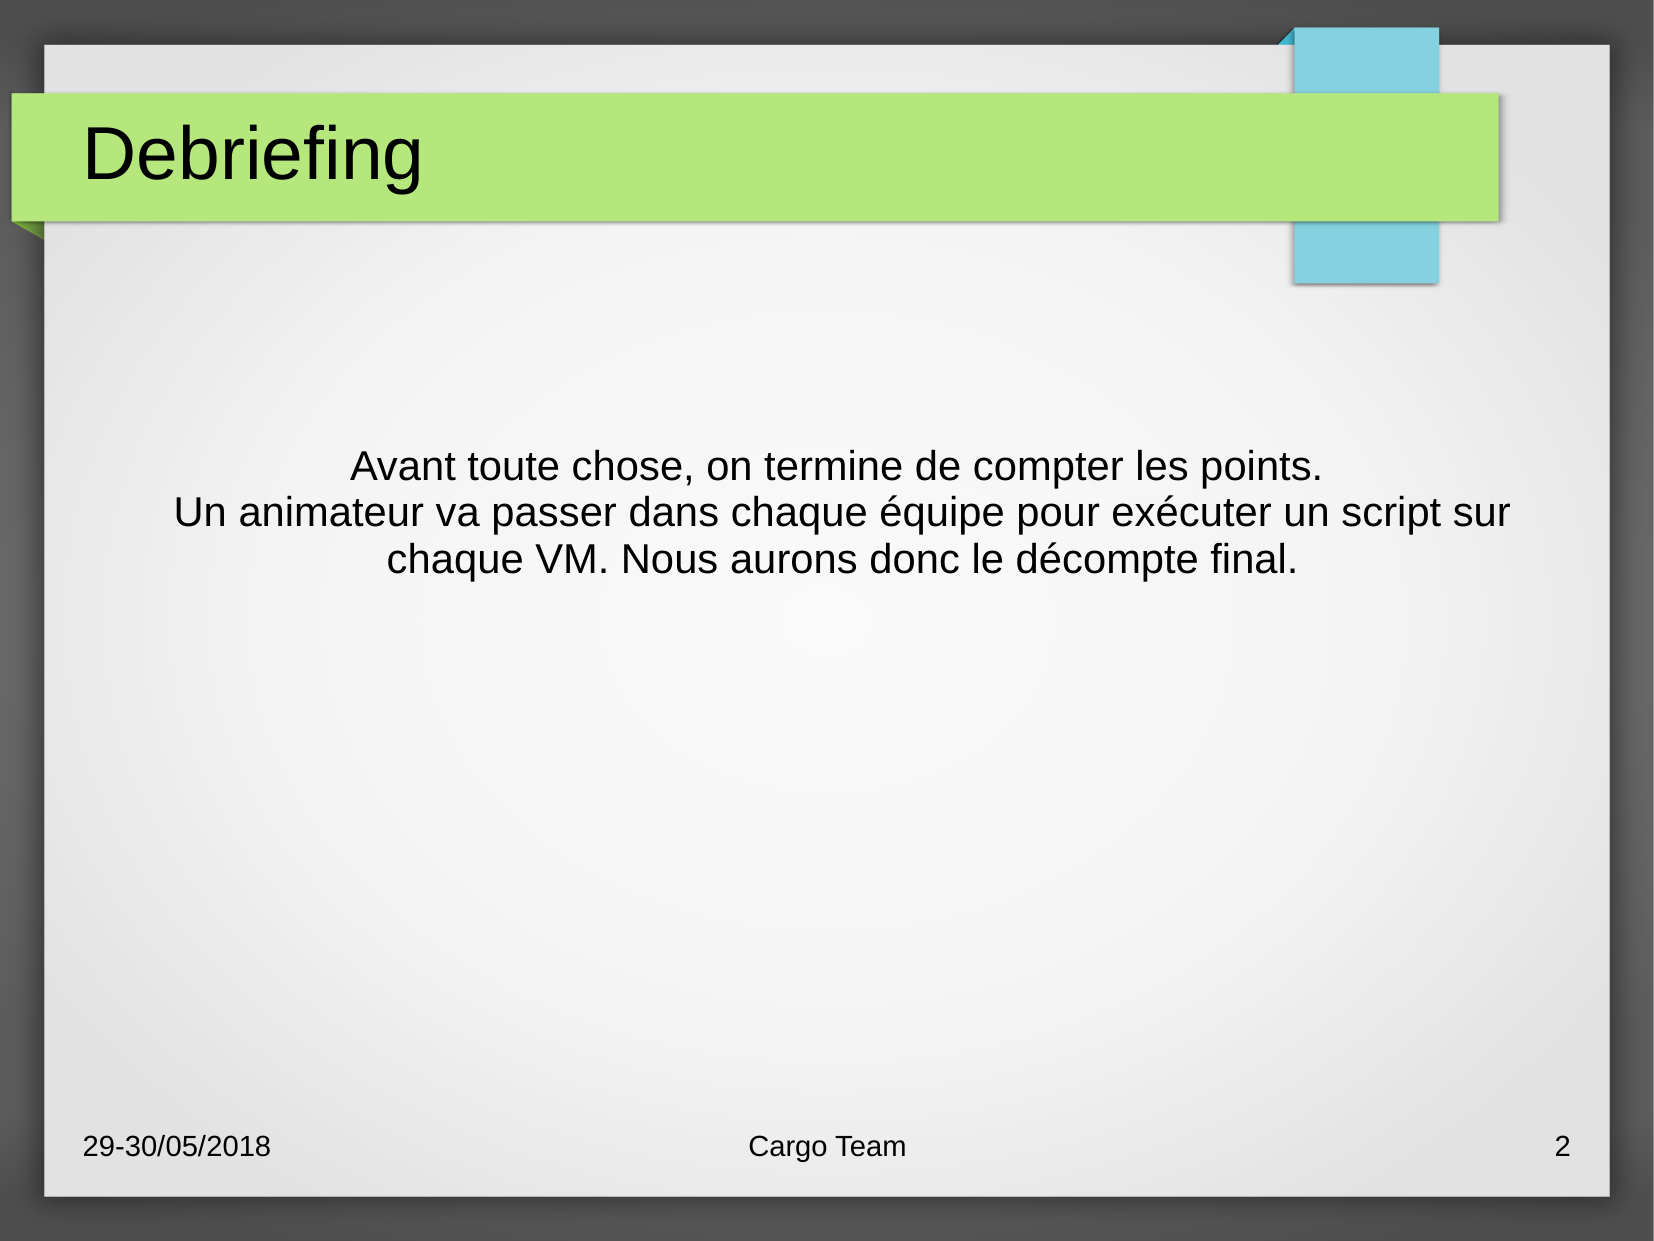

# Debriefing
Avant toute chose, on termine de compter les points.
Un animateur va passer dans chaque équipe pour exécuter un script sur chaque VM. Nous aurons donc le décompte final.
29-30/05/2018
Cargo Team
2